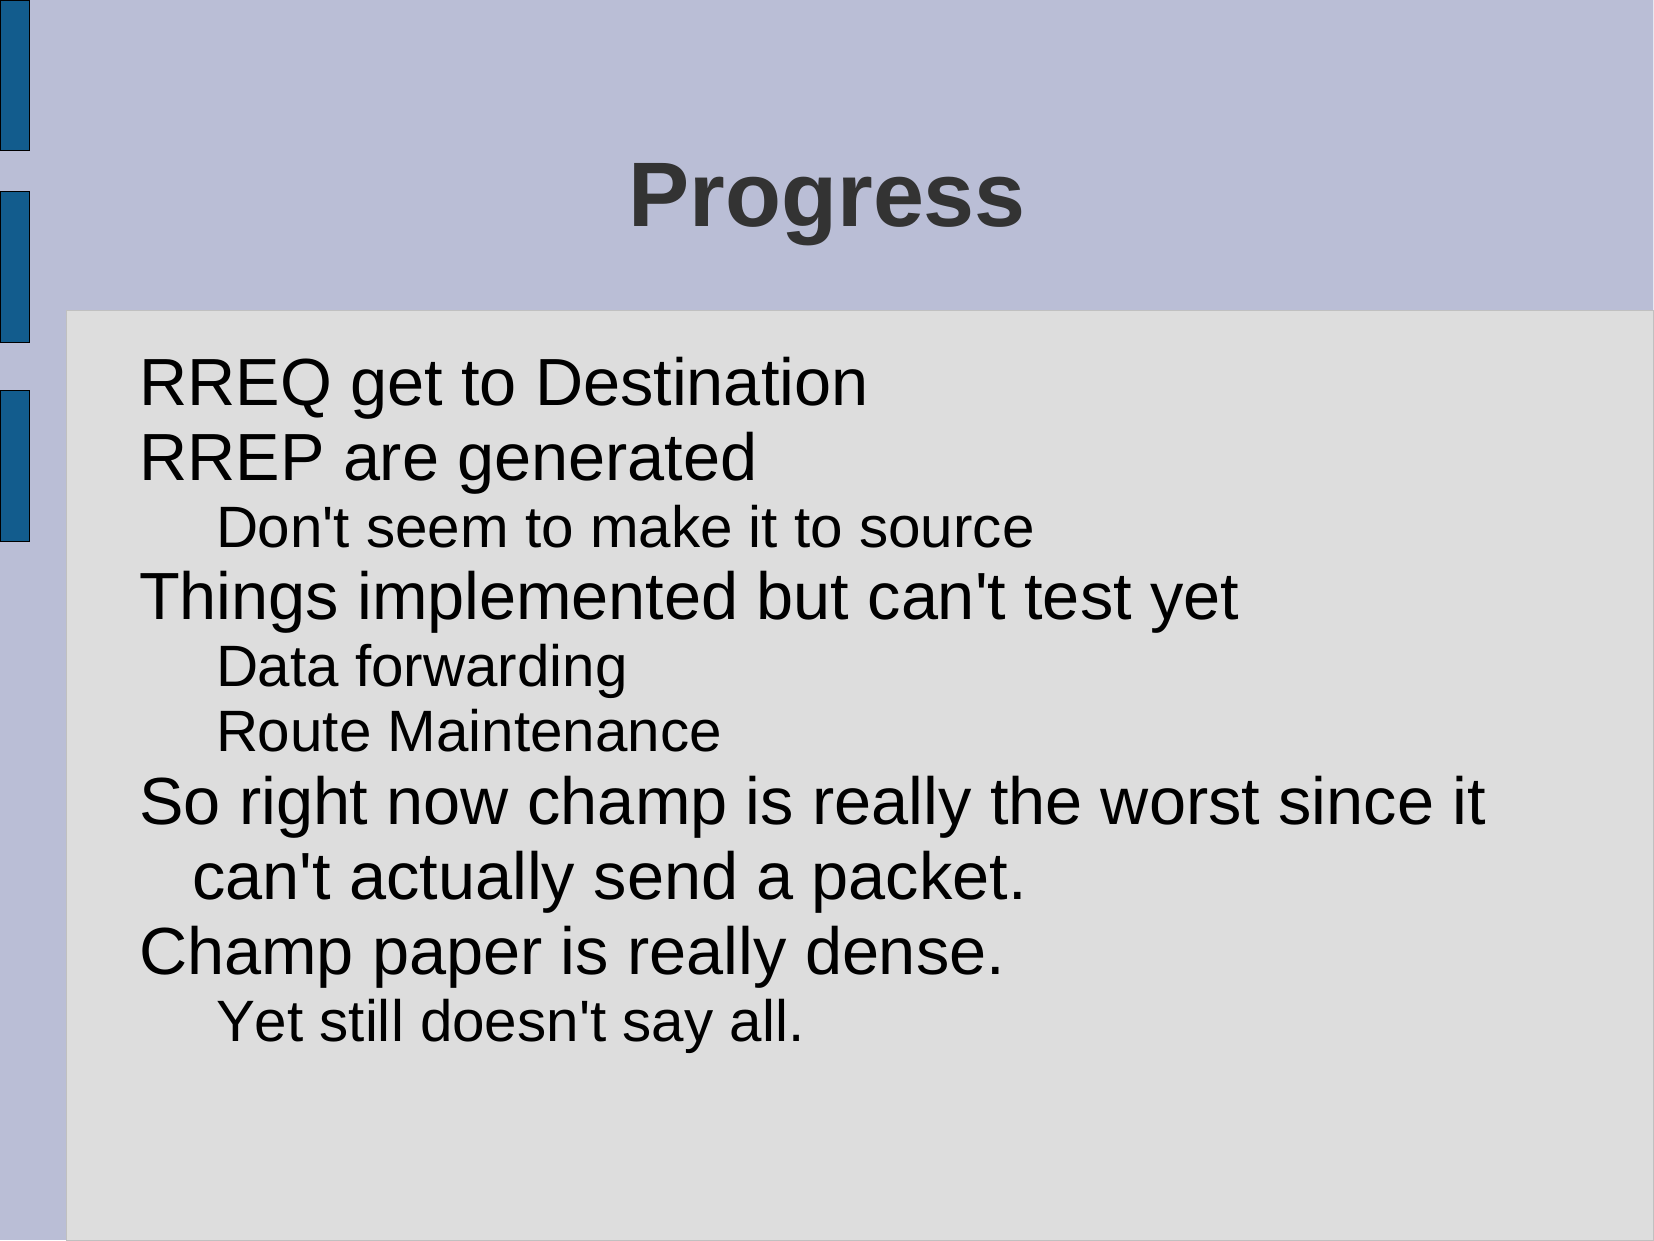

# Progress
RREQ get to Destination
RREP are generated
Don't seem to make it to source
Things implemented but can't test yet
Data forwarding
Route Maintenance
So right now champ is really the worst since it can't actually send a packet.
Champ paper is really dense.
Yet still doesn't say all.